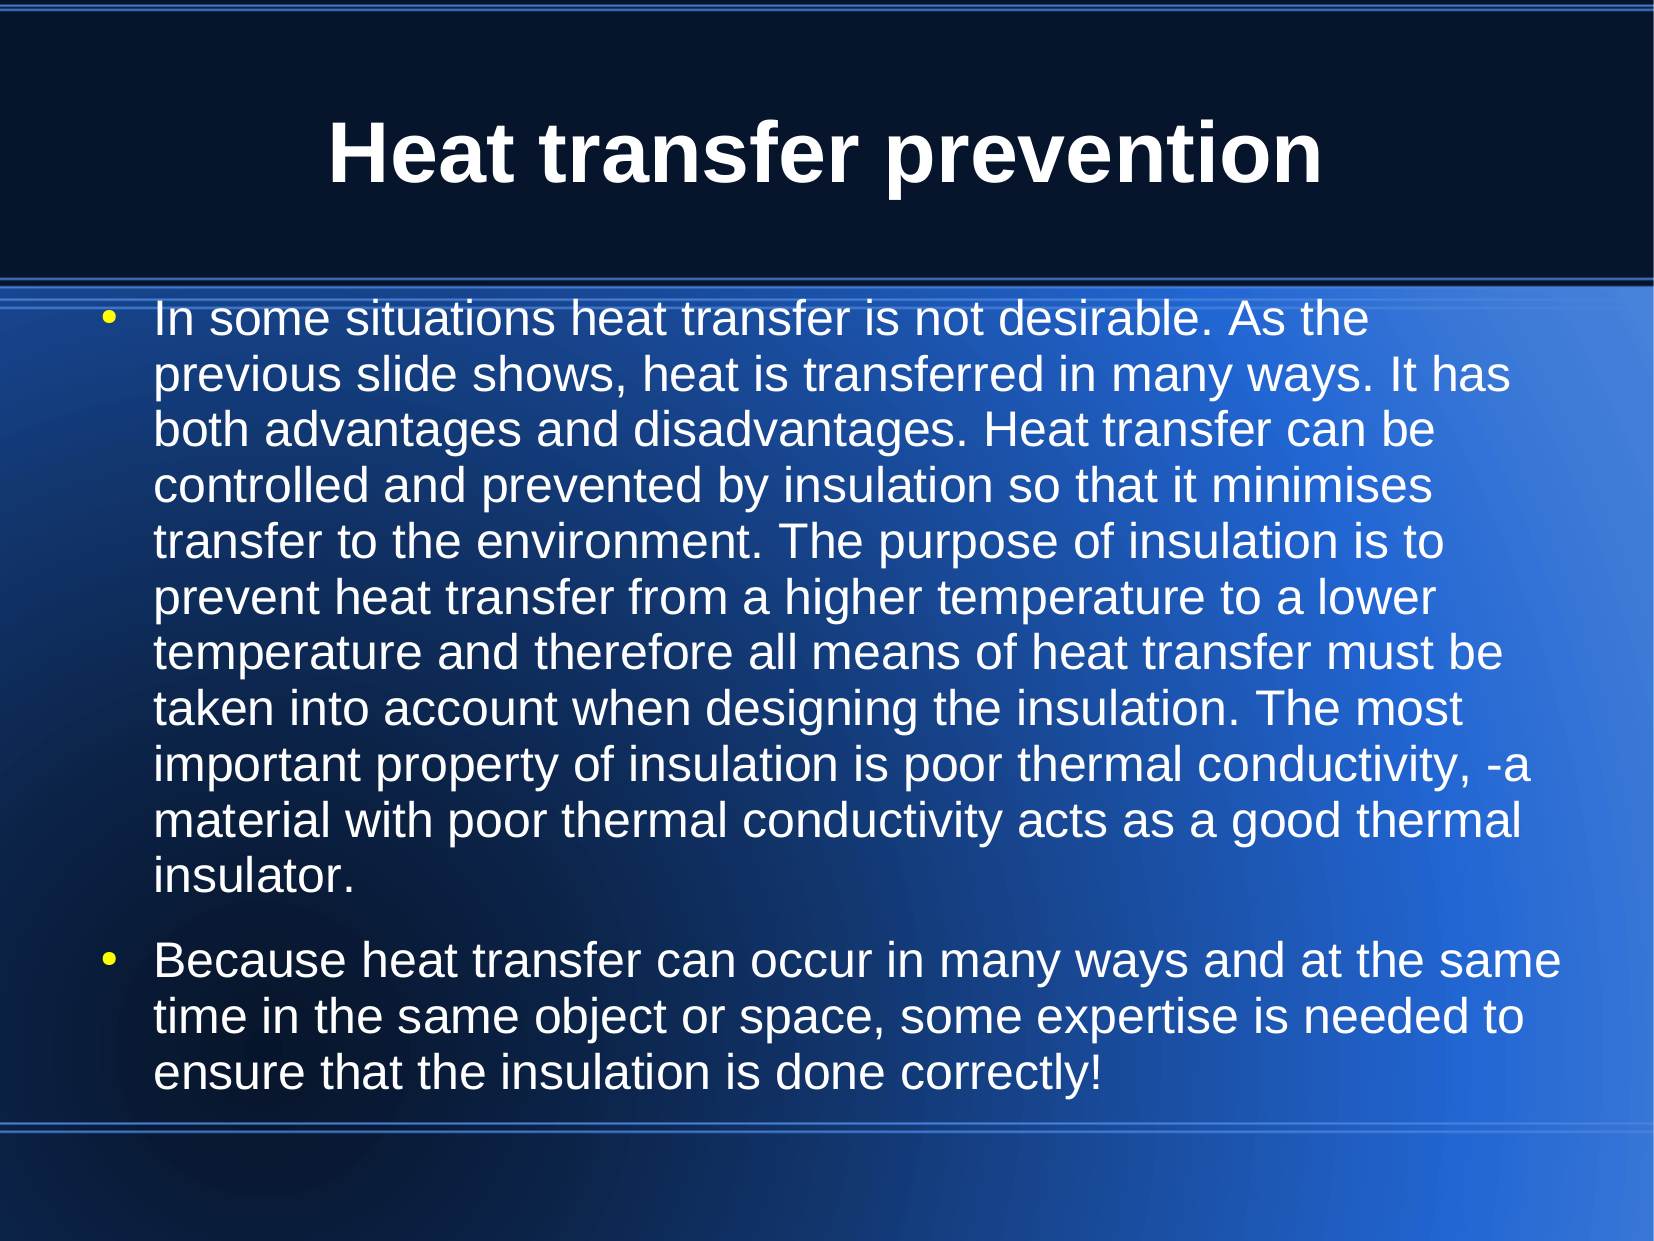

# Heat transfer prevention
In some situations heat transfer is not desirable. As the previous slide shows, heat is transferred in many ways. It has both advantages and disadvantages. Heat transfer can be controlled and prevented by insulation so that it minimises transfer to the environment. The purpose of insulation is to prevent heat transfer from a higher temperature to a lower temperature and therefore all means of heat transfer must be taken into account when designing the insulation. The most important property of insulation is poor thermal conductivity, -a material with poor thermal conductivity acts as a good thermal insulator.
Because heat transfer can occur in many ways and at the same time in the same object or space, some expertise is needed to ensure that the insulation is done correctly!